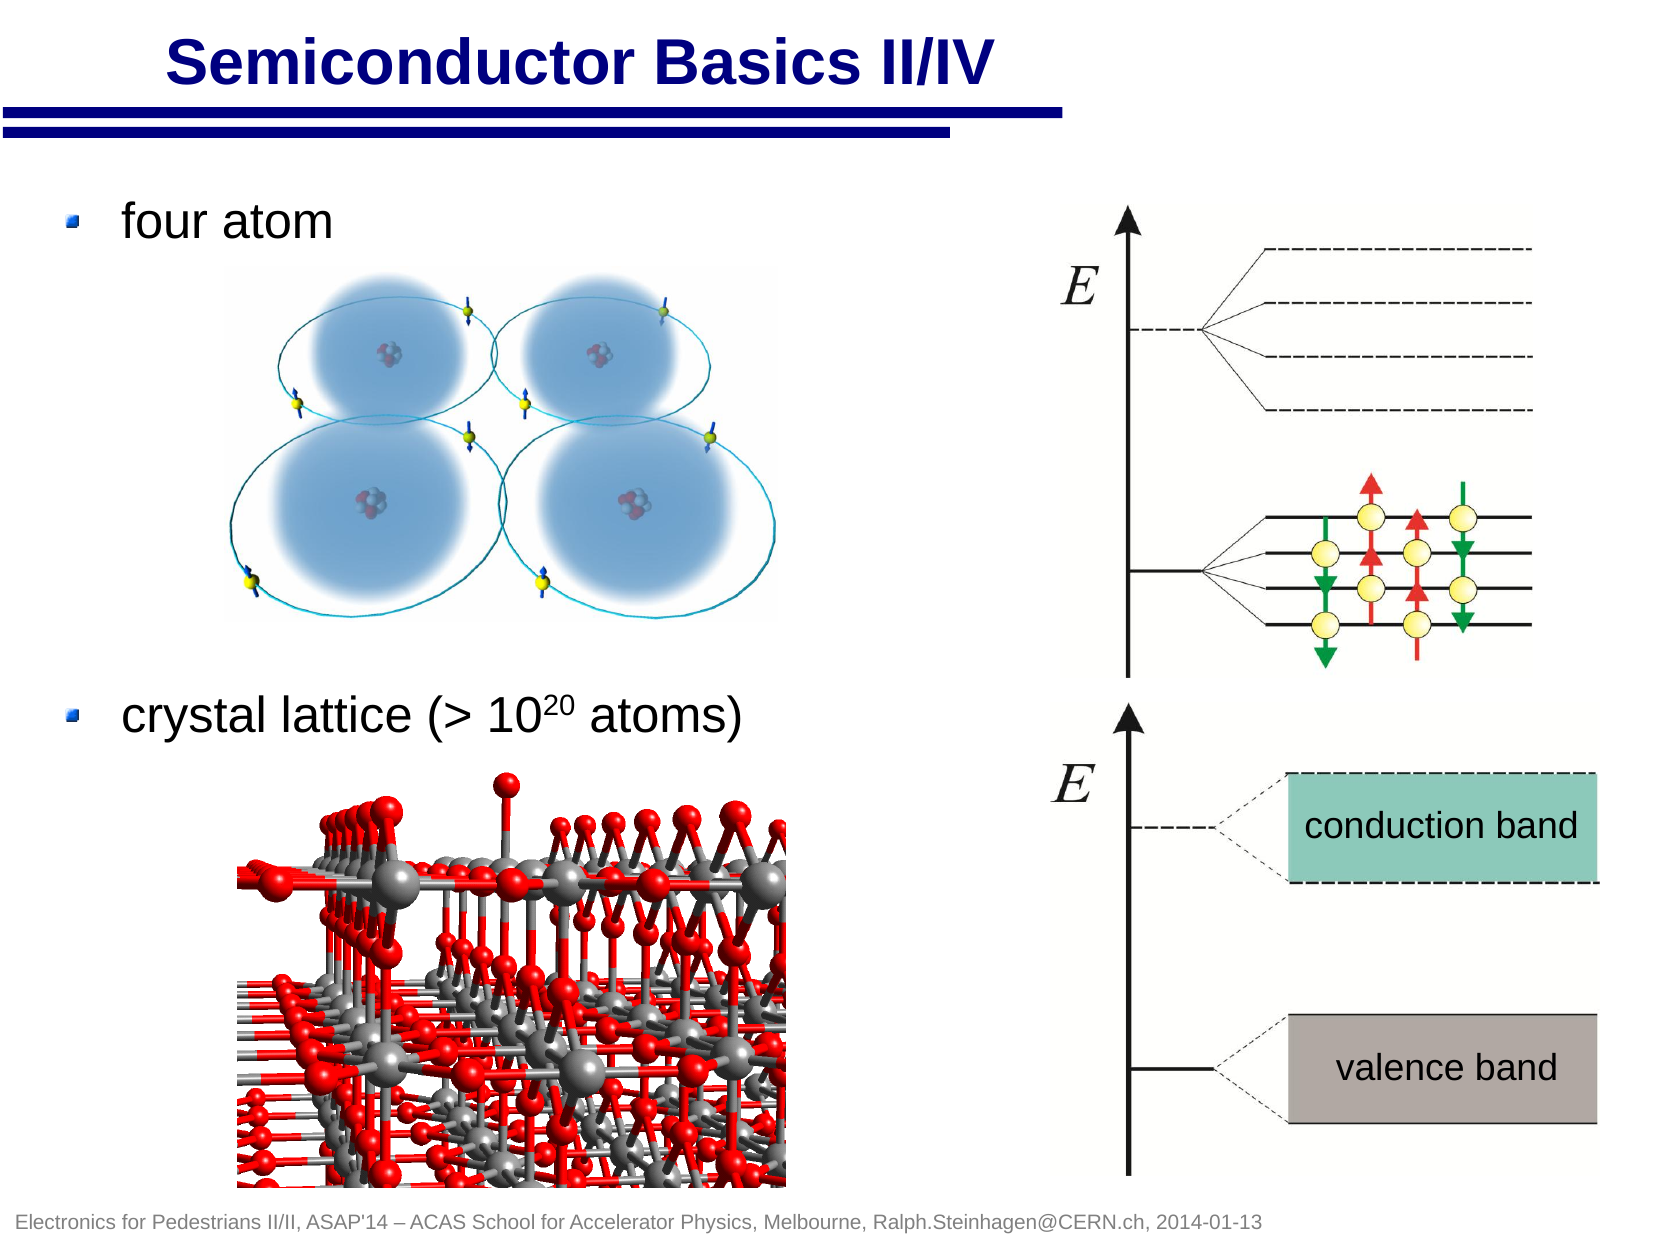

# Semiconductor Basics II/IV
four atom
crystal lattice (> 1020 atoms)
conduction band
valence band